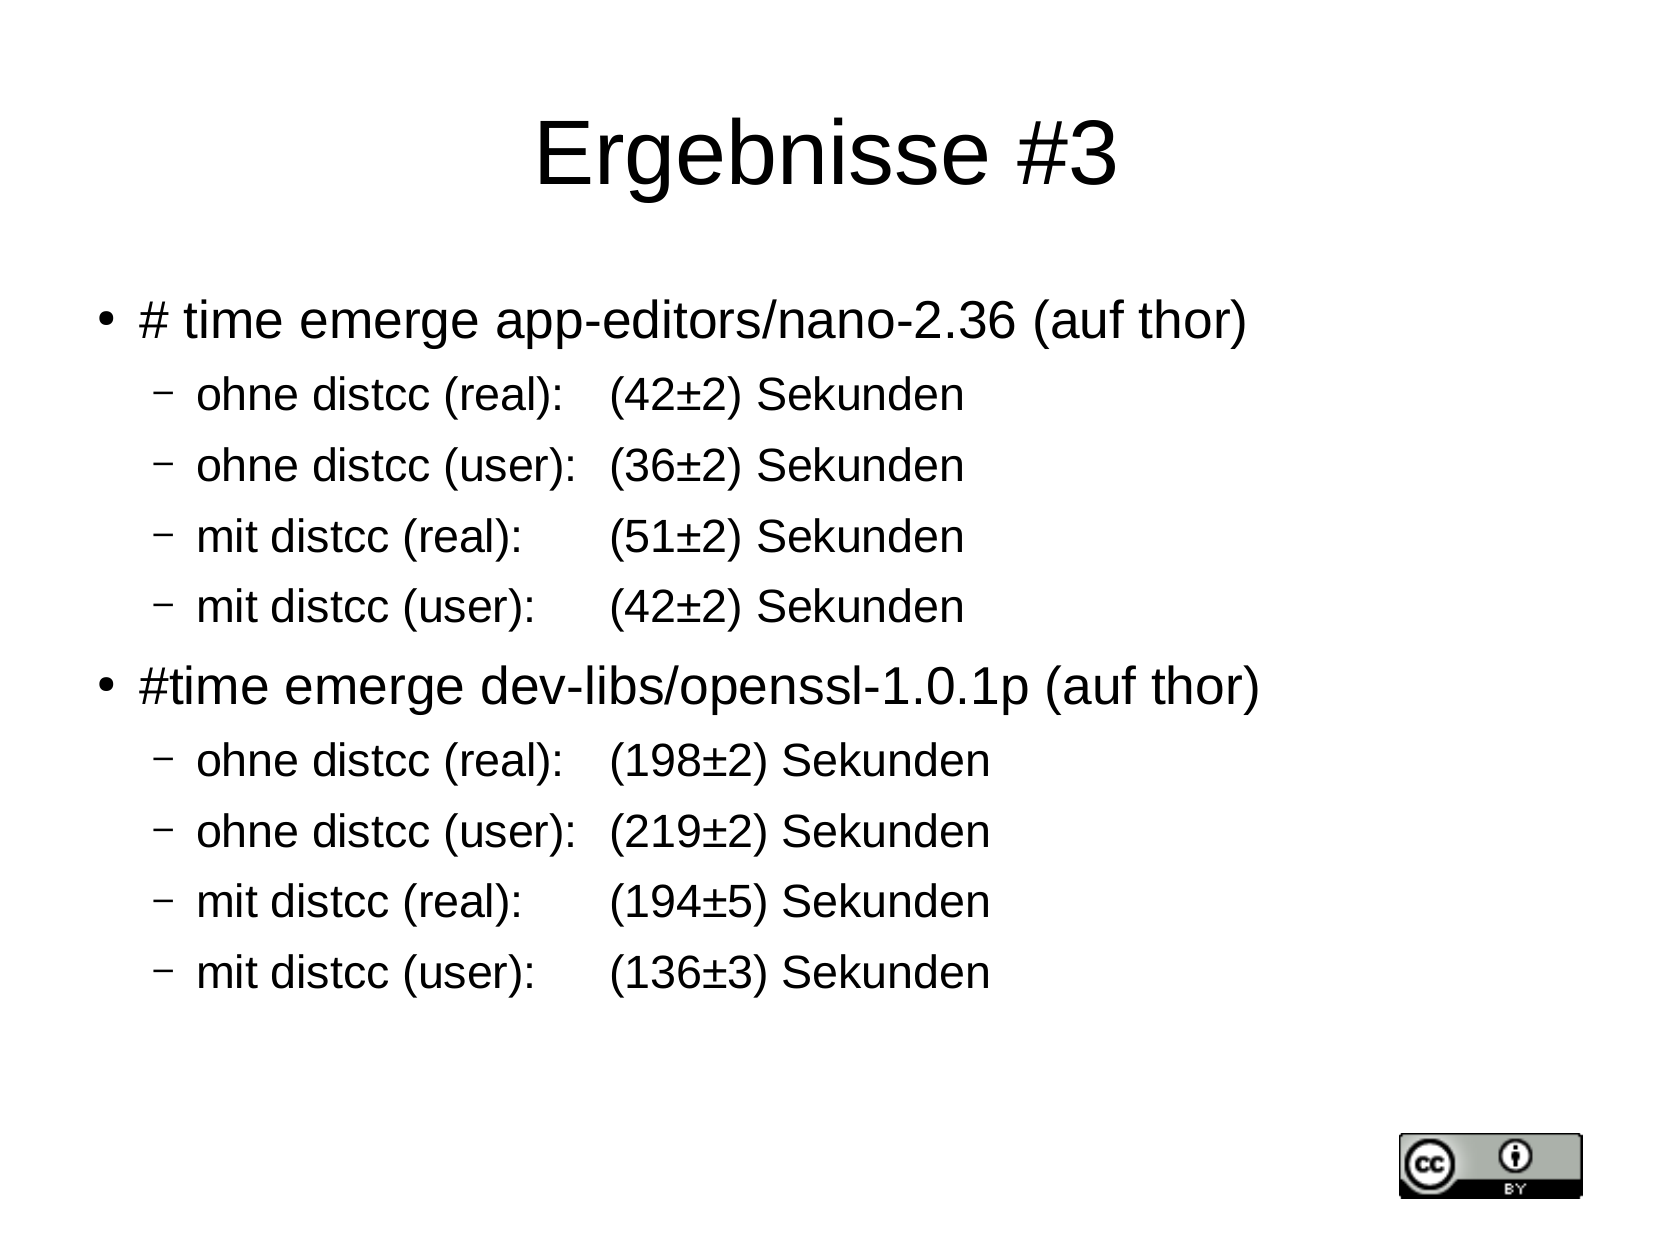

# Ergebnisse #3
# time emerge app-editors/nano-2.36 (auf thor)
ohne distcc (real):	(42±2) Sekunden
ohne distcc (user):	(36±2) Sekunden
mit distcc (real):		(51±2) Sekunden
mit distcc (user):		(42±2) Sekunden
#time emerge dev-libs/openssl-1.0.1p (auf thor)
ohne distcc (real):	(198±2) Sekunden
ohne distcc (user):	(219±2) Sekunden
mit distcc (real):		(194±5) Sekunden
mit distcc (user):		(136±3) Sekunden